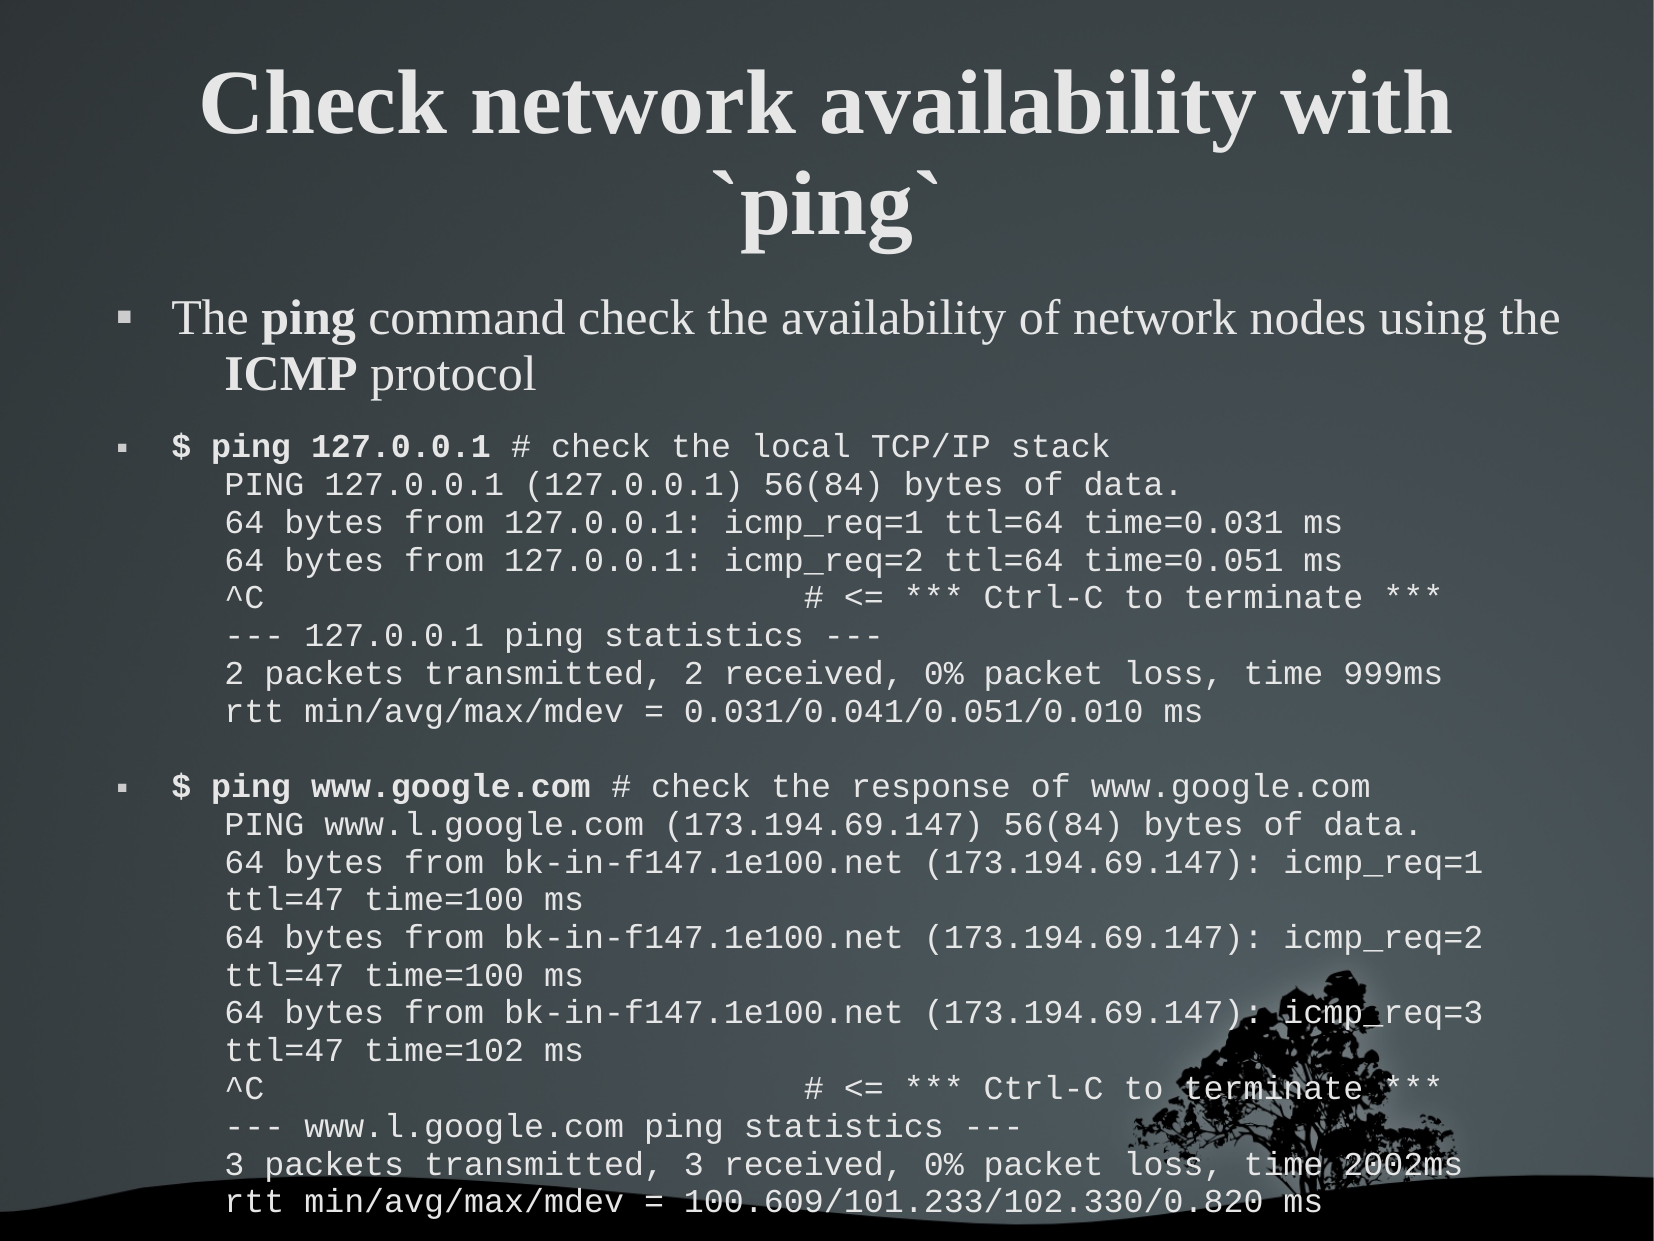

# Check network availability with `ping`
The ping command check the availability of network nodes using the ICMP protocol
$ ping 127.0.0.1 # check the local TCP/IP stack
PING 127.0.0.1 (127.0.0.1) 56(84) bytes of data.
64 bytes from 127.0.0.1: icmp_req=1 ttl=64 time=0.031 ms
64 bytes from 127.0.0.1: icmp_req=2 ttl=64 time=0.051 ms
^C # <= *** Ctrl-C to terminate ***
--- 127.0.0.1 ping statistics ---
2 packets transmitted, 2 received, 0% packet loss, time 999ms
rtt min/avg/max/mdev = 0.031/0.041/0.051/0.010 ms
$ ping www.google.com # check the response of www.google.com
PING www.l.google.com (173.194.69.147) 56(84) bytes of data.
64 bytes from bk-in-f147.1e100.net (173.194.69.147): icmp_req=1 ttl=47 time=100 ms
64 bytes from bk-in-f147.1e100.net (173.194.69.147): icmp_req=2 ttl=47 time=100 ms
64 bytes from bk-in-f147.1e100.net (173.194.69.147): icmp_req=3 ttl=47 time=102 ms
^C # <= *** Ctrl-C to terminate ***
--- www.l.google.com ping statistics ---
3 packets transmitted, 3 received, 0% packet loss, time 2002ms
rtt min/avg/max/mdev = 100.609/101.233/102.330/0.820 ms